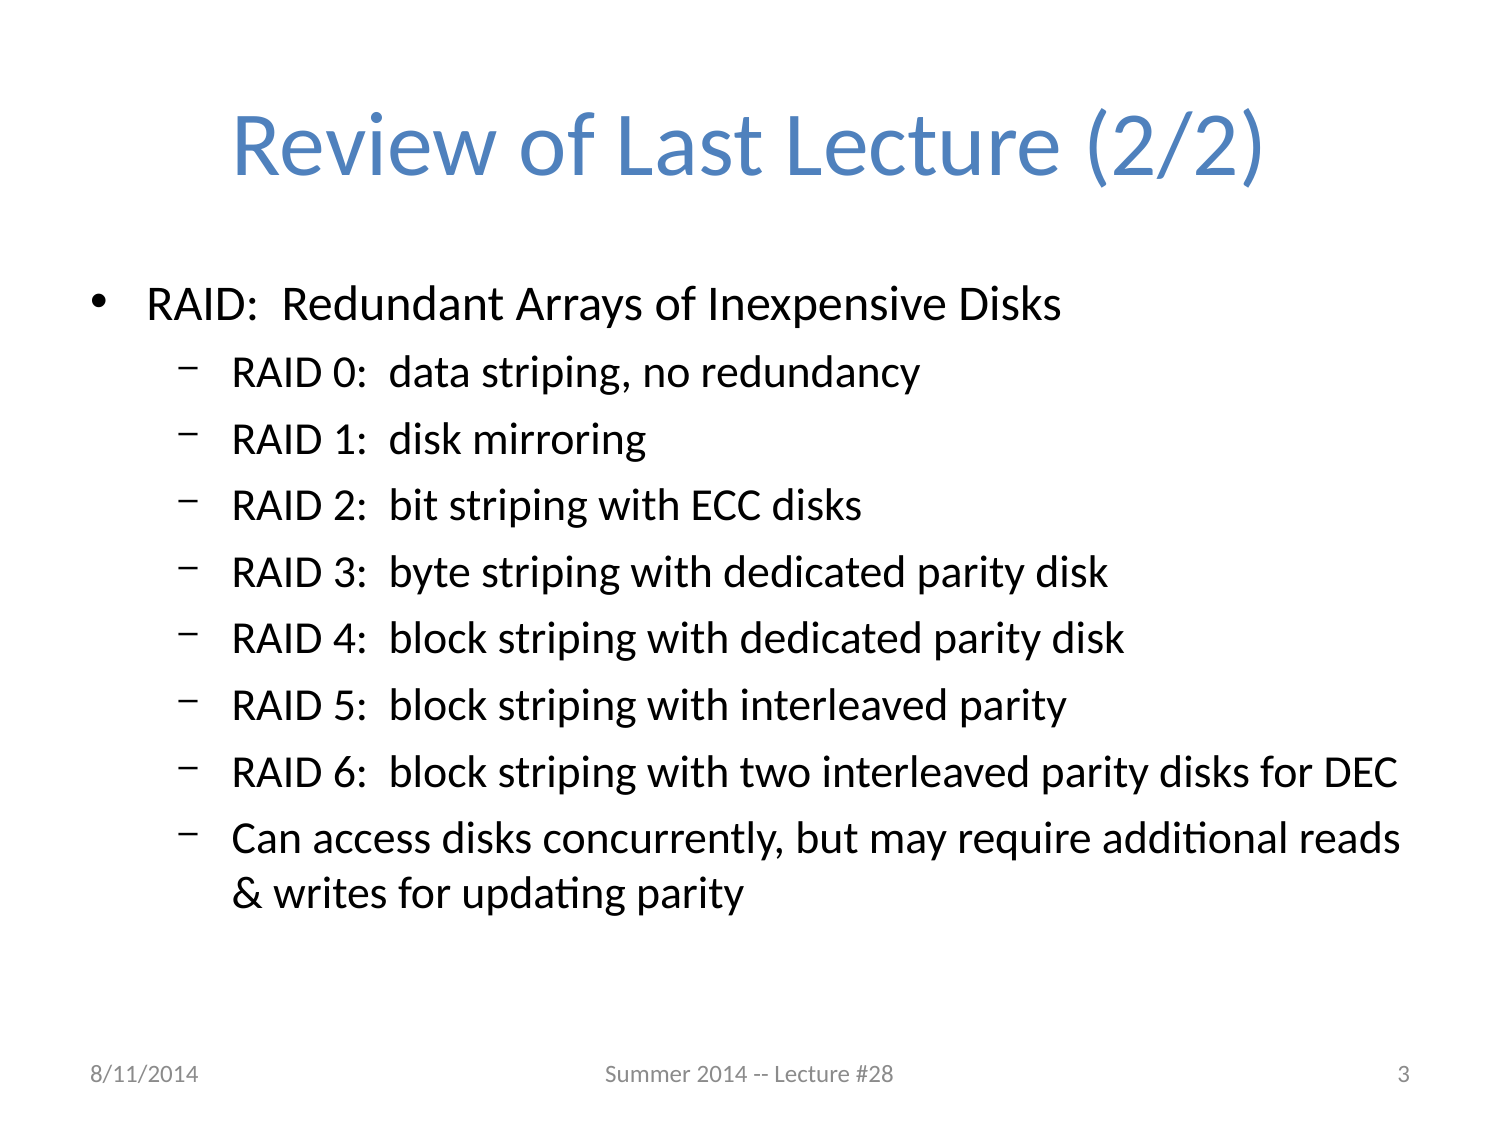

# Review of Last Lecture (2/2)
RAID: Redundant Arrays of Inexpensive Disks
RAID 0: data striping, no redundancy
RAID 1: disk mirroring
RAID 2: bit striping with ECC disks
RAID 3: byte striping with dedicated parity disk
RAID 4: block striping with dedicated parity disk
RAID 5: block striping with interleaved parity
RAID 6: block striping with two interleaved parity disks for DEC
Can access disks concurrently, but may require additional reads & writes for updating parity
8/11/2014
Summer 2014 -- Lecture #28
3